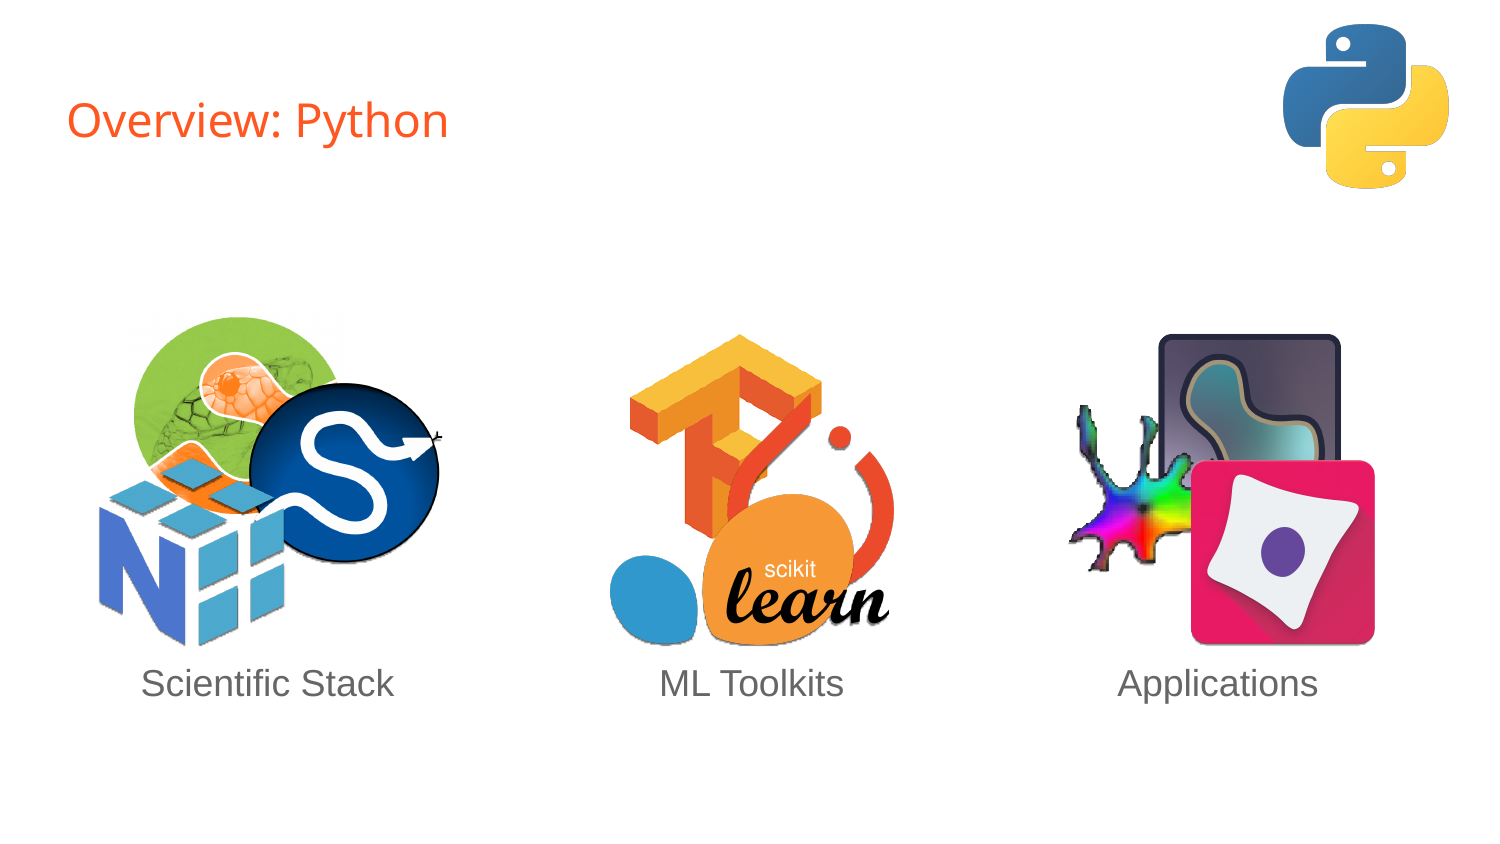

# Overview: Python
Scientific Stack
Applications
ML Toolkits